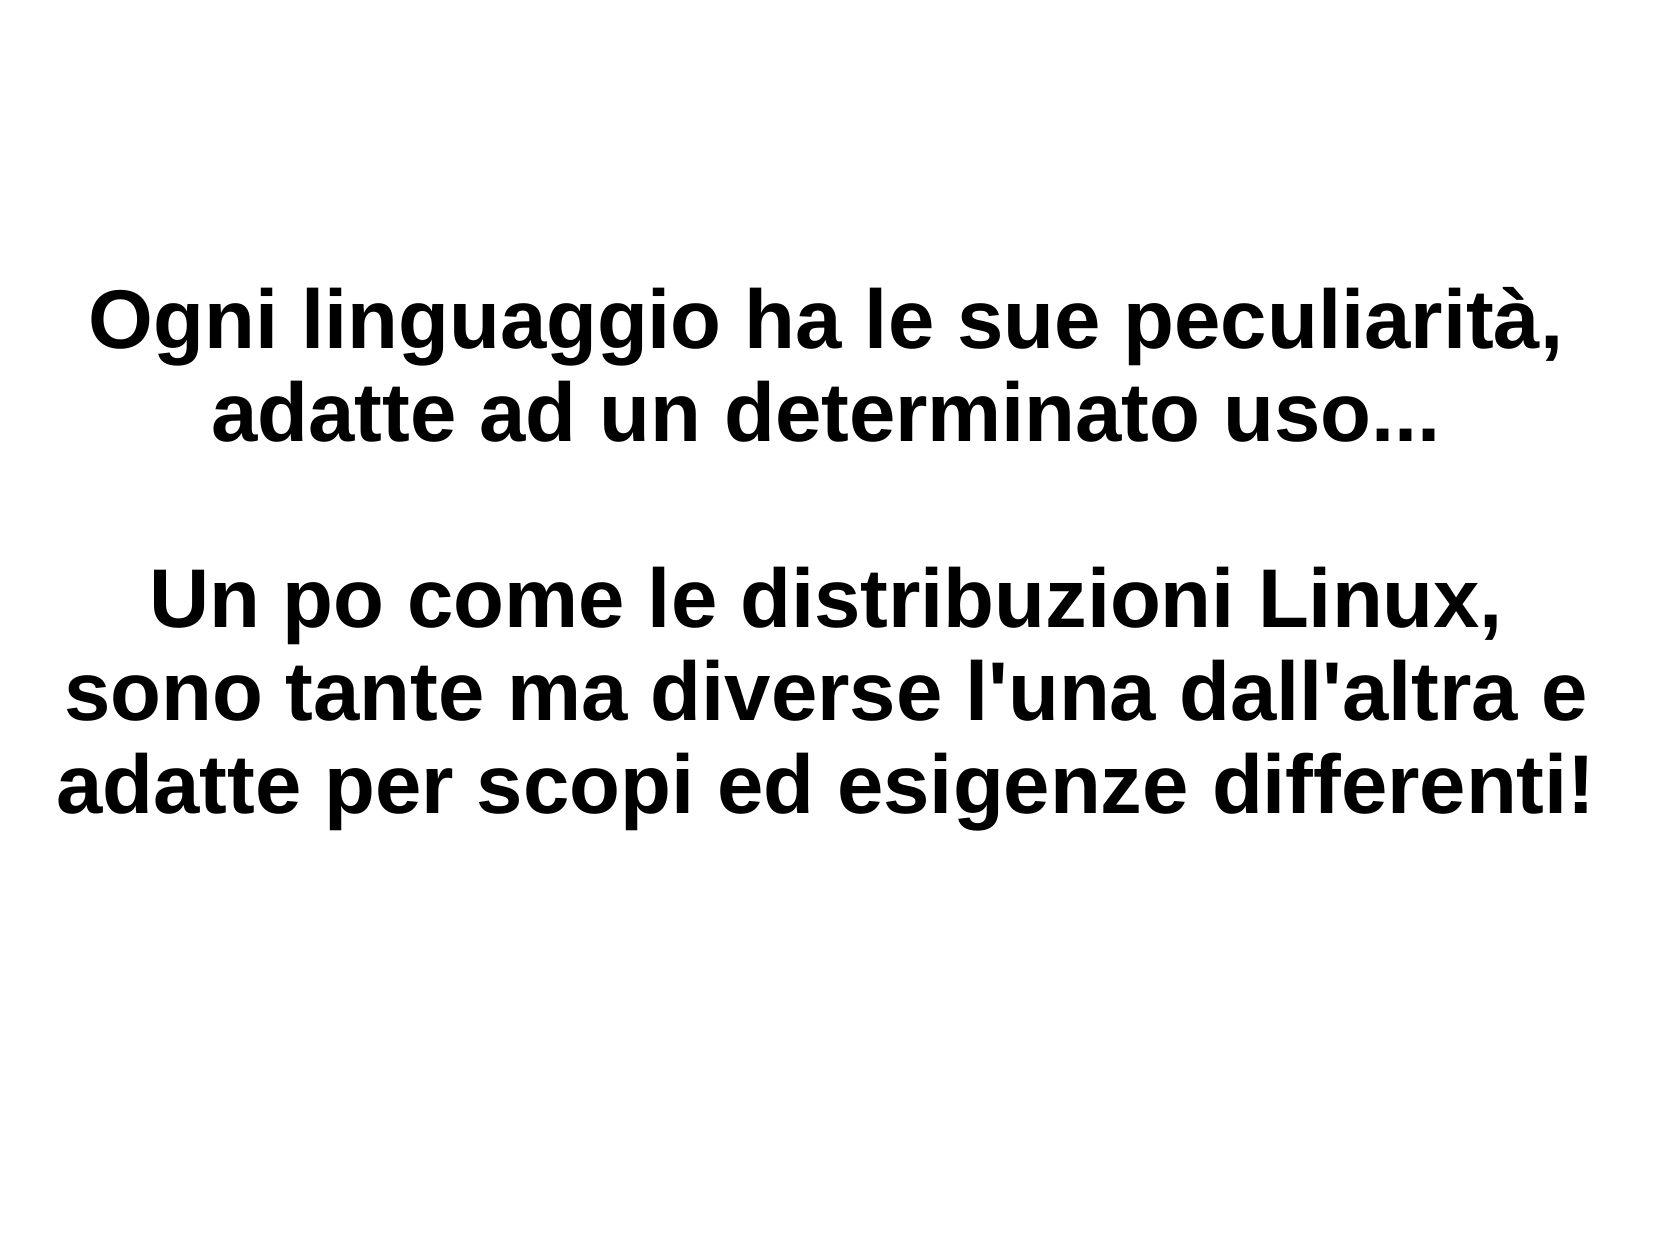

Ogni linguaggio ha le sue peculiarità, adatte ad un determinato uso...
Un po come le distribuzioni Linux, sono tante ma diverse l'una dall'altra e adatte per scopi ed esigenze differenti!